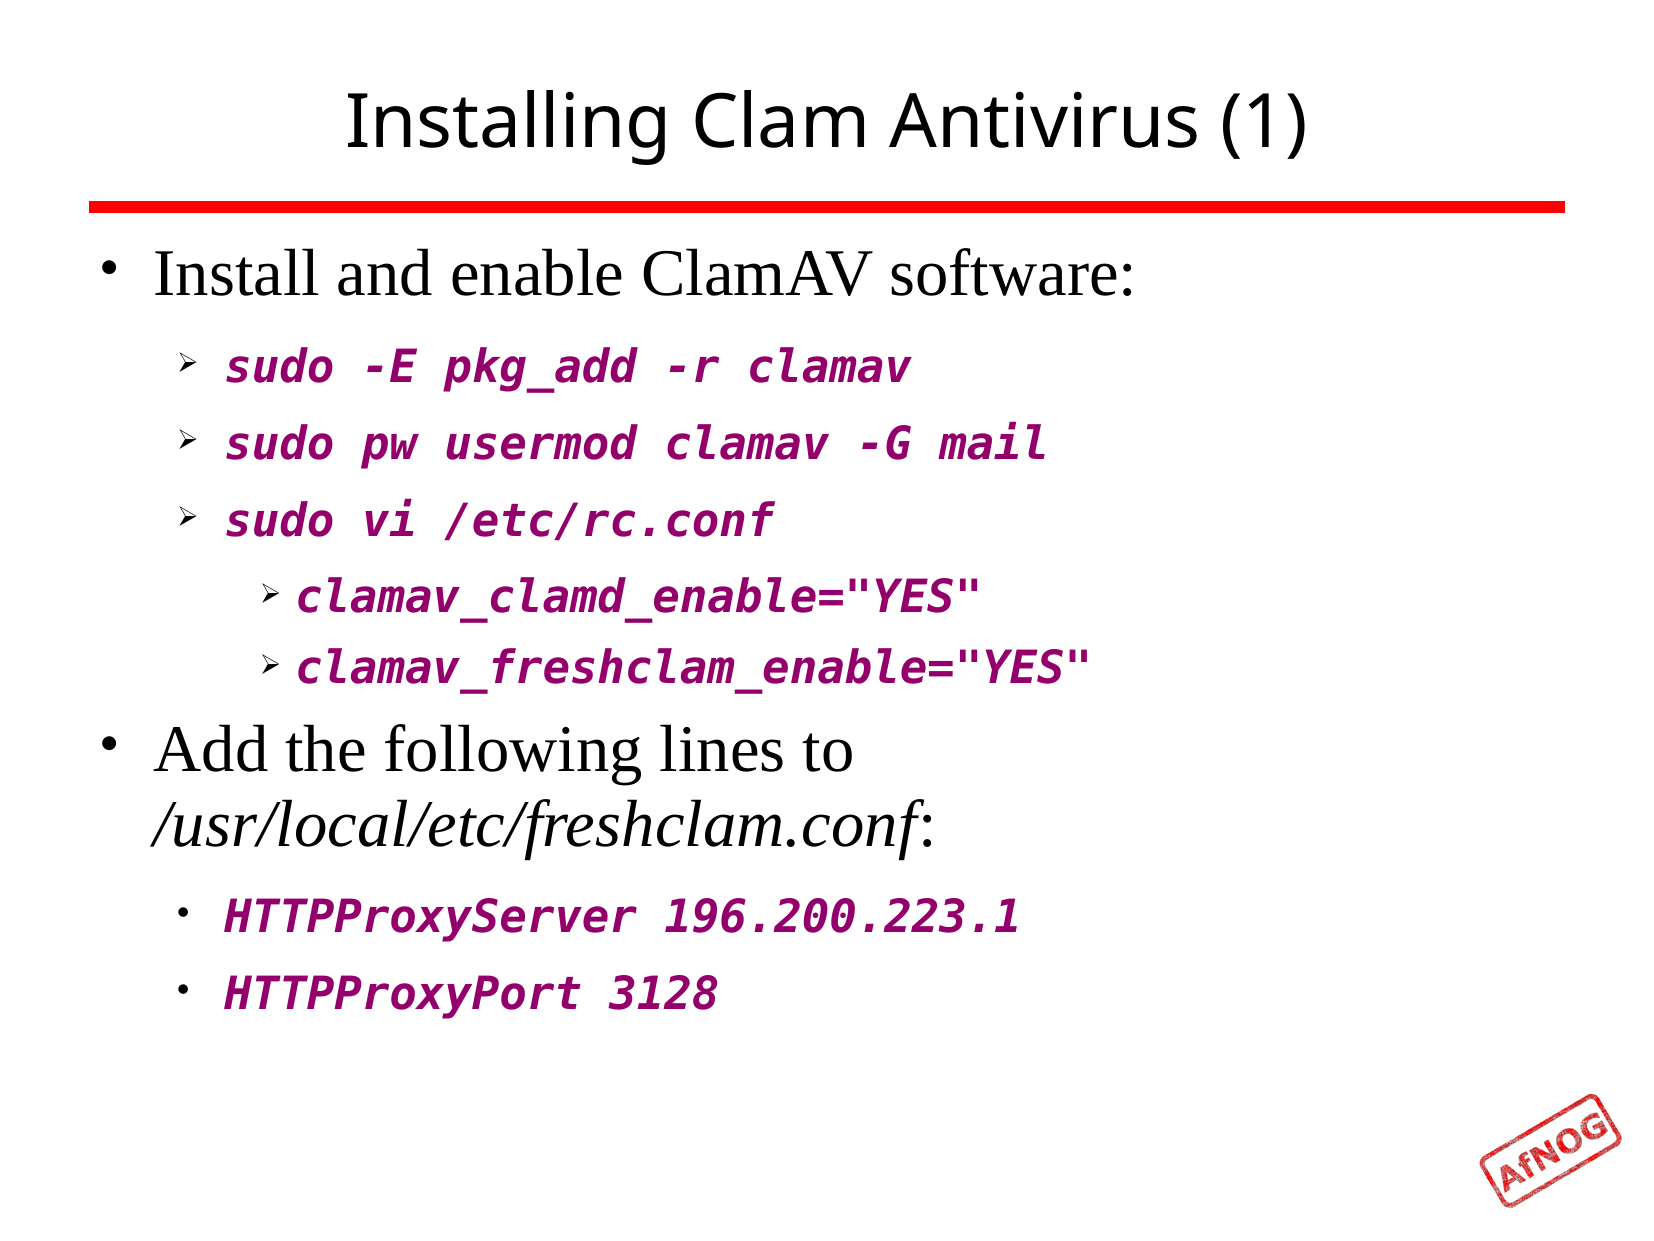

# Installing Clam Antivirus (1)
Install and enable ClamAV software:
sudo -E pkg_add -r clamav
sudo pw usermod clamav -G mail
sudo vi /etc/rc.conf
clamav_clamd_enable="YES"
clamav_freshclam_enable="YES"
Add the following lines to /usr/local/etc/freshclam.conf:
HTTPProxyServer 196.200.223.1
HTTPProxyPort 3128